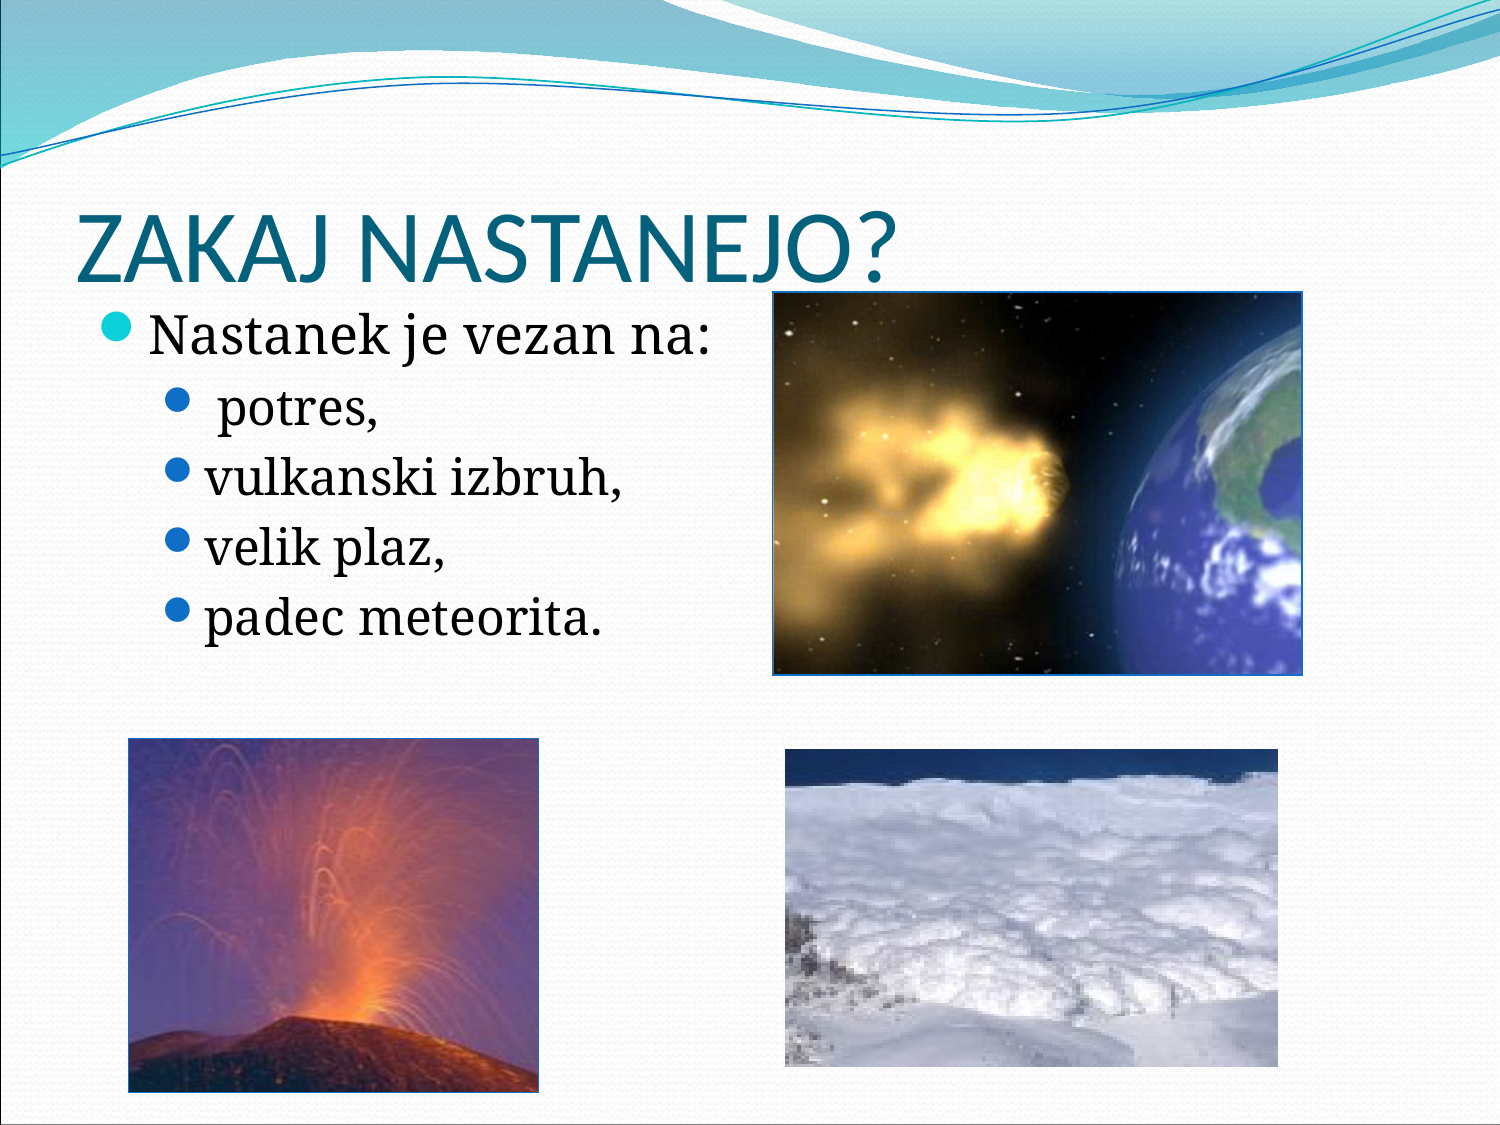

# ZAKAJ NASTANEJO?
Nastanek je vezan na:
 potres,
vulkanski izbruh,
velik plaz,
padec meteorita.